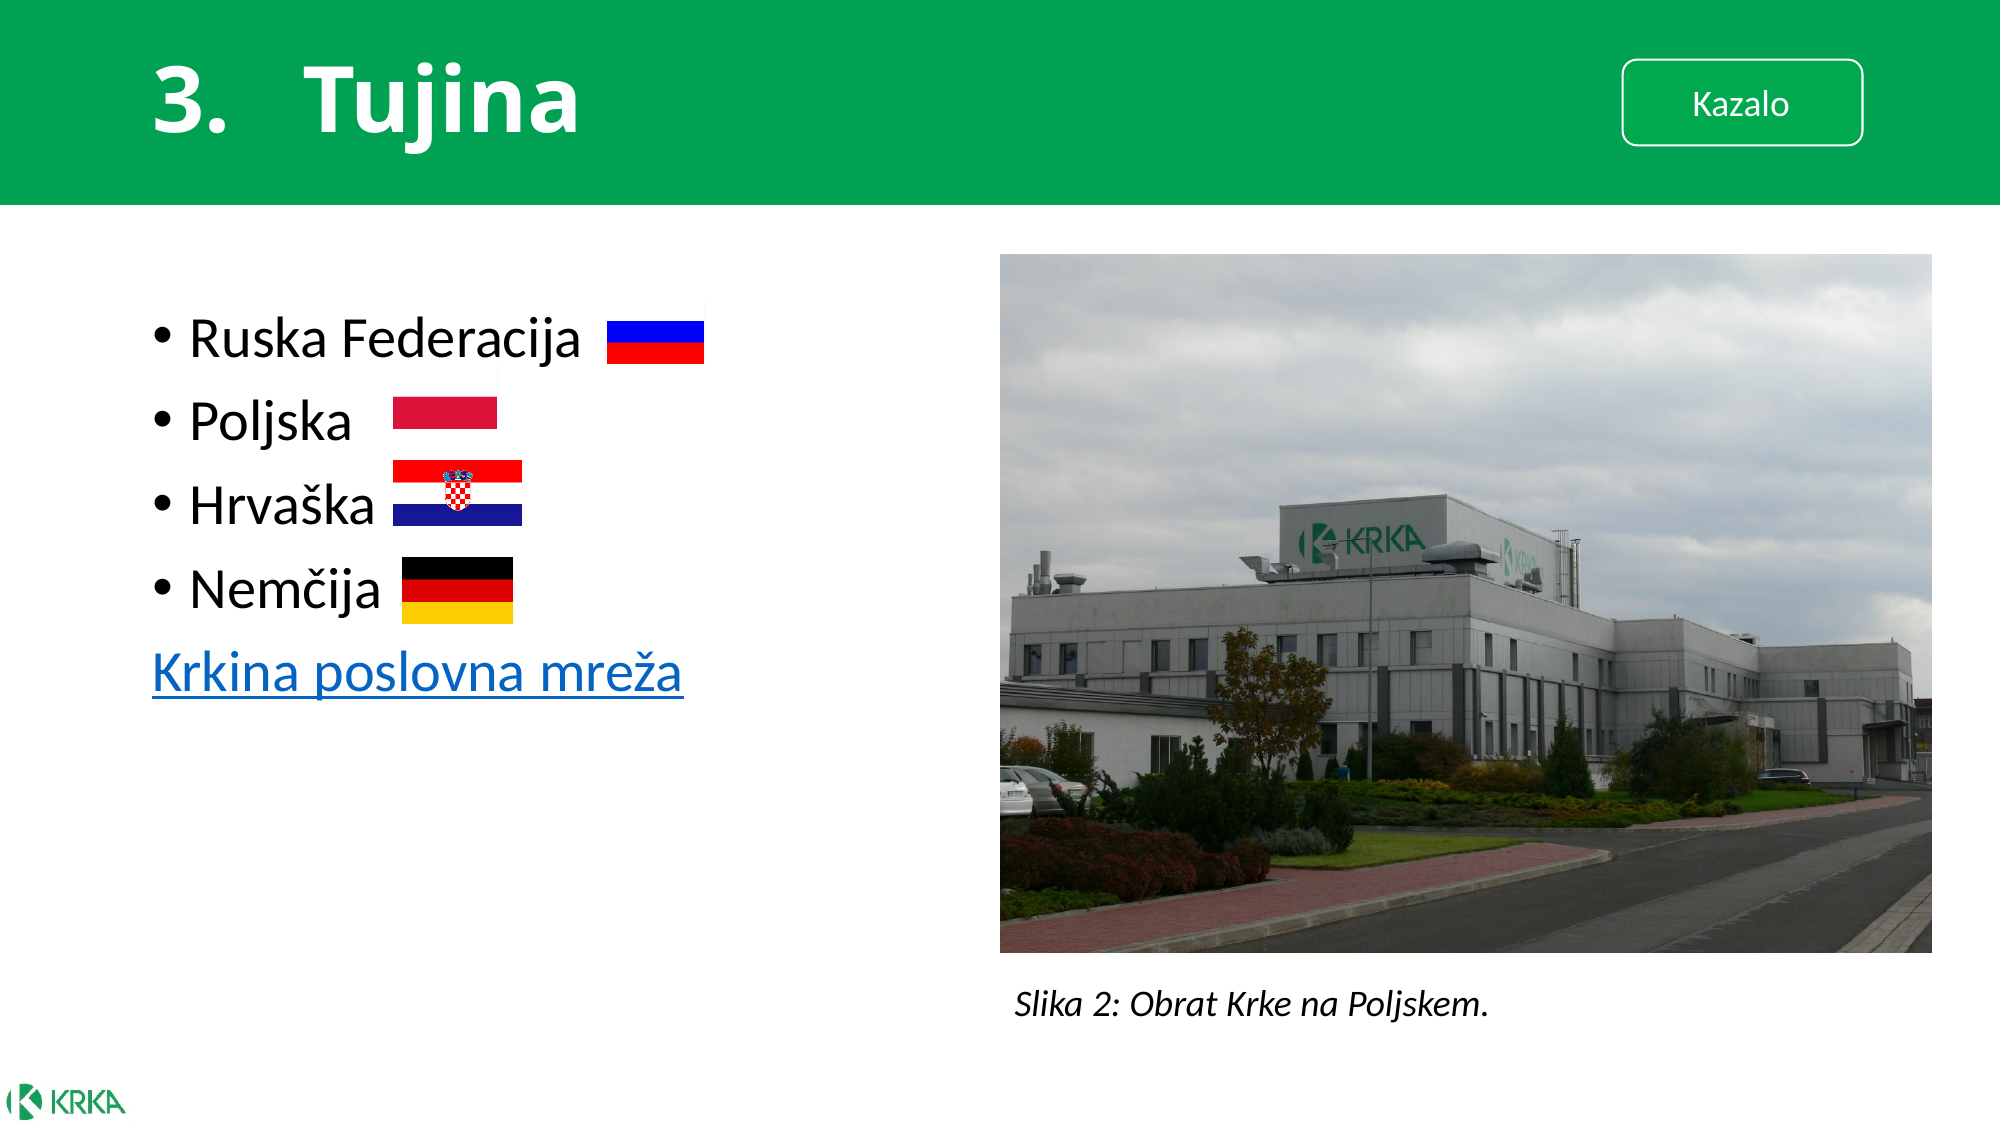

# 3.	Tujina
Ruska Federacija
Poljska
Hrvaška
Nemčija
Krkina poslovna mreža
Slika 2: Obrat Krke na Poljskem.